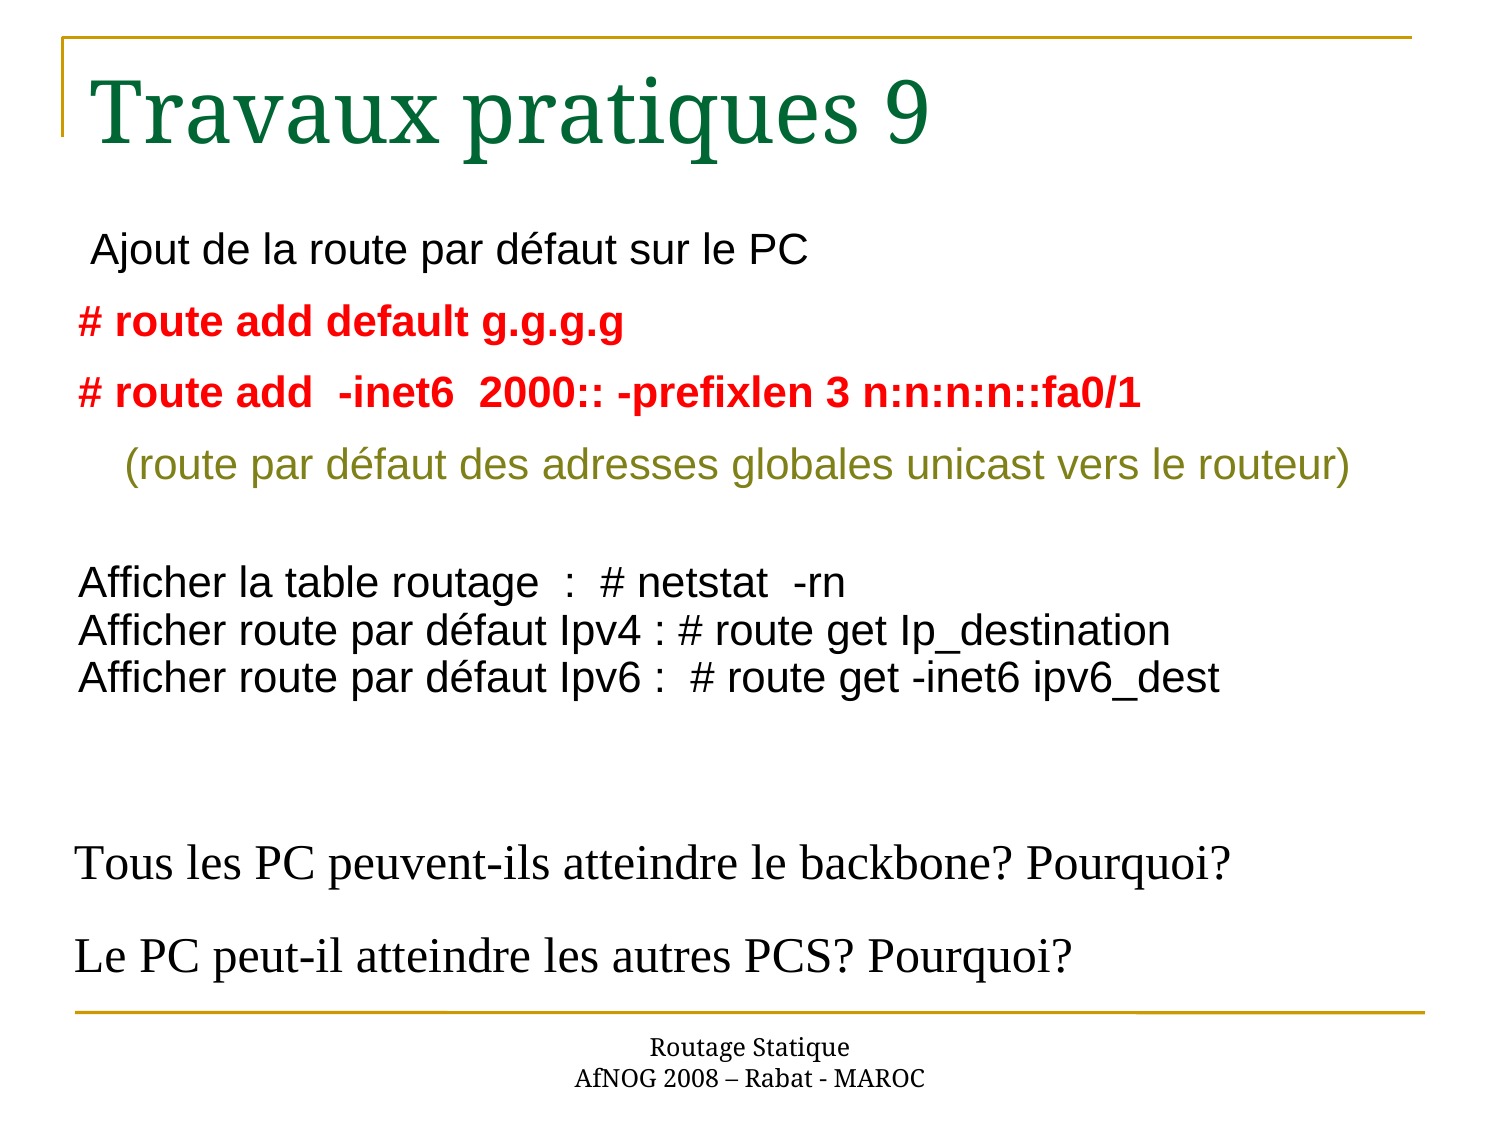

# Travaux pratiques 9
 Ajout de la route par défaut sur le PC
# route add default g.g.g.g
# route add -inet6 2000:: -prefixlen 3 n:n:n:n::fa0/1
(route par défaut des adresses globales unicast vers le routeur)‏
Afficher la table routage : # netstat -rn
Afficher route par défaut Ipv4 : # route get Ip_destination
Afficher route par défaut Ipv6 : # route get -inet6 ipv6_dest ‏
Tous les PC peuvent-ils atteindre le backbone? Pourquoi?
Le PC peut-il atteindre les autres PCS? Pourquoi?